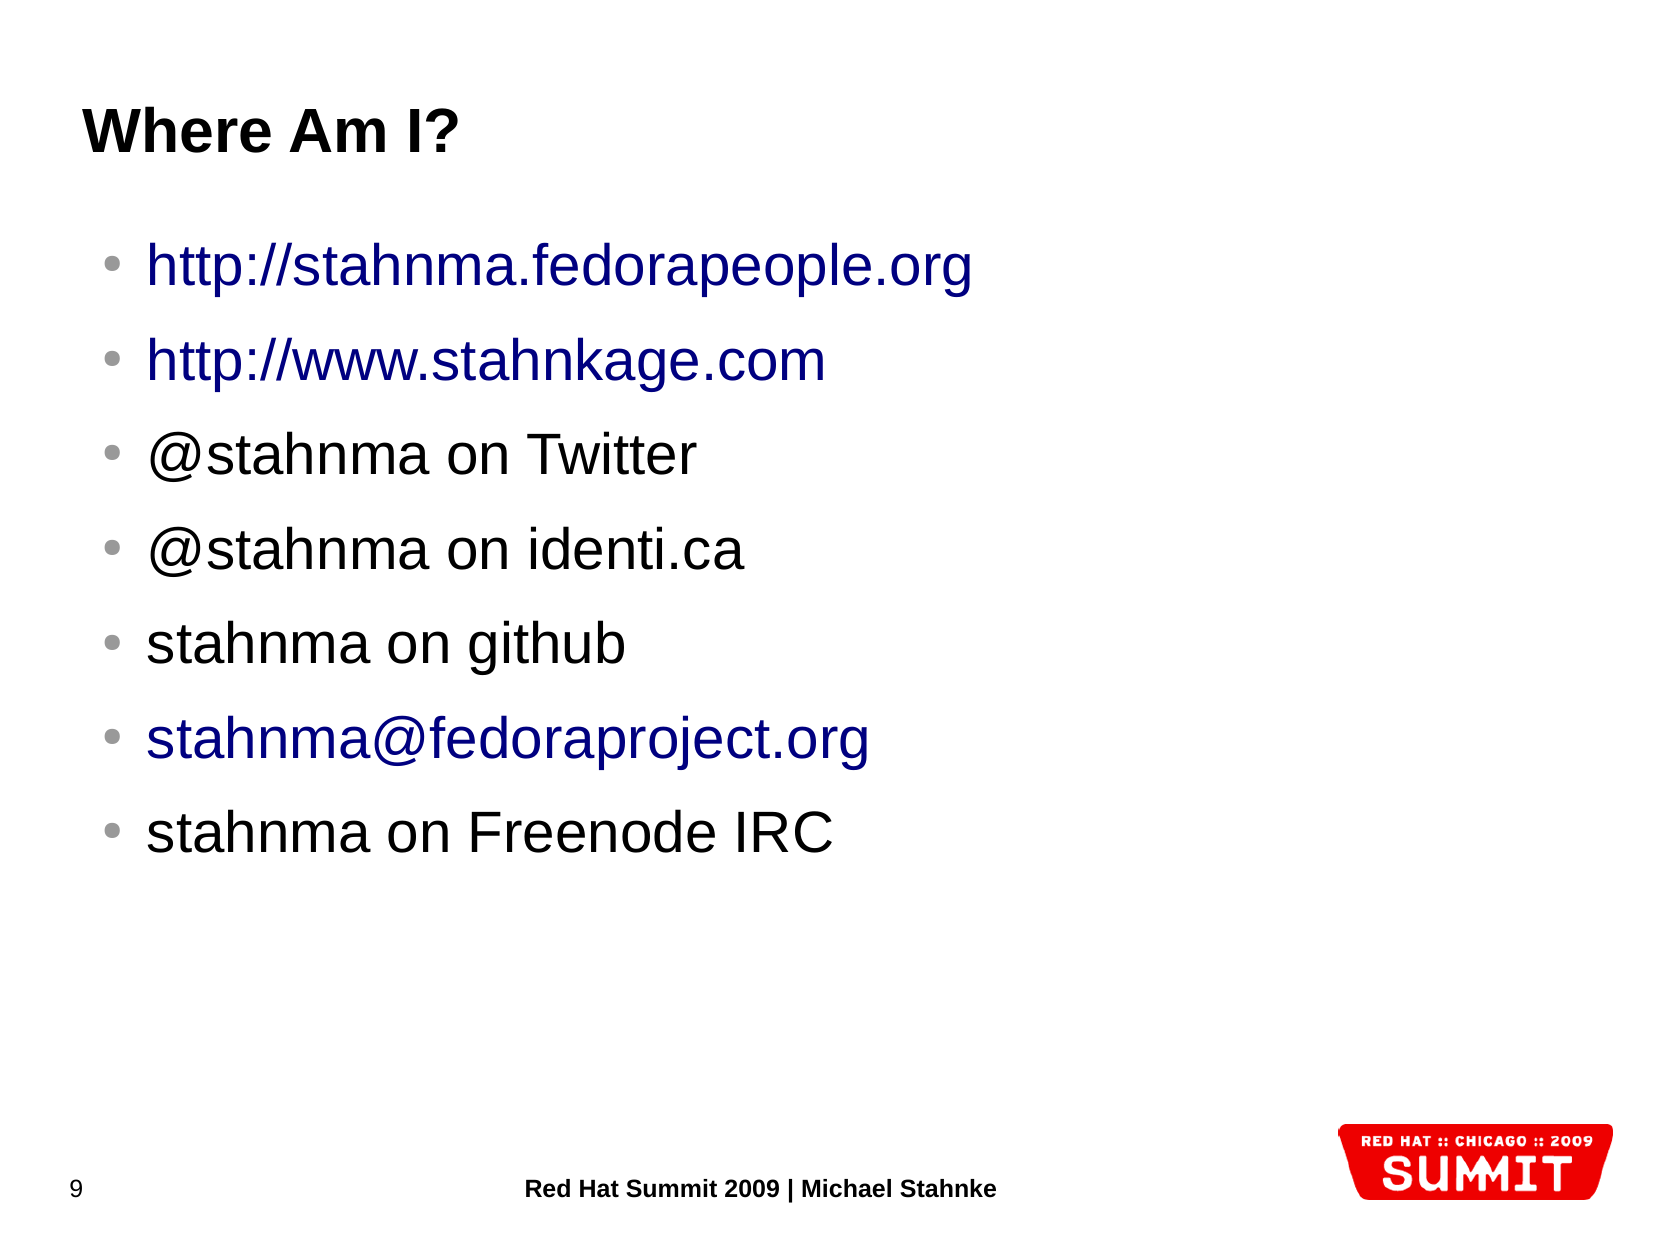

# Where Am I?
http://stahnma.fedorapeople.org
http://www.stahnkage.com
@stahnma on Twitter
@stahnma on identi.ca
stahnma on github
stahnma@fedoraproject.org
stahnma on Freenode IRC